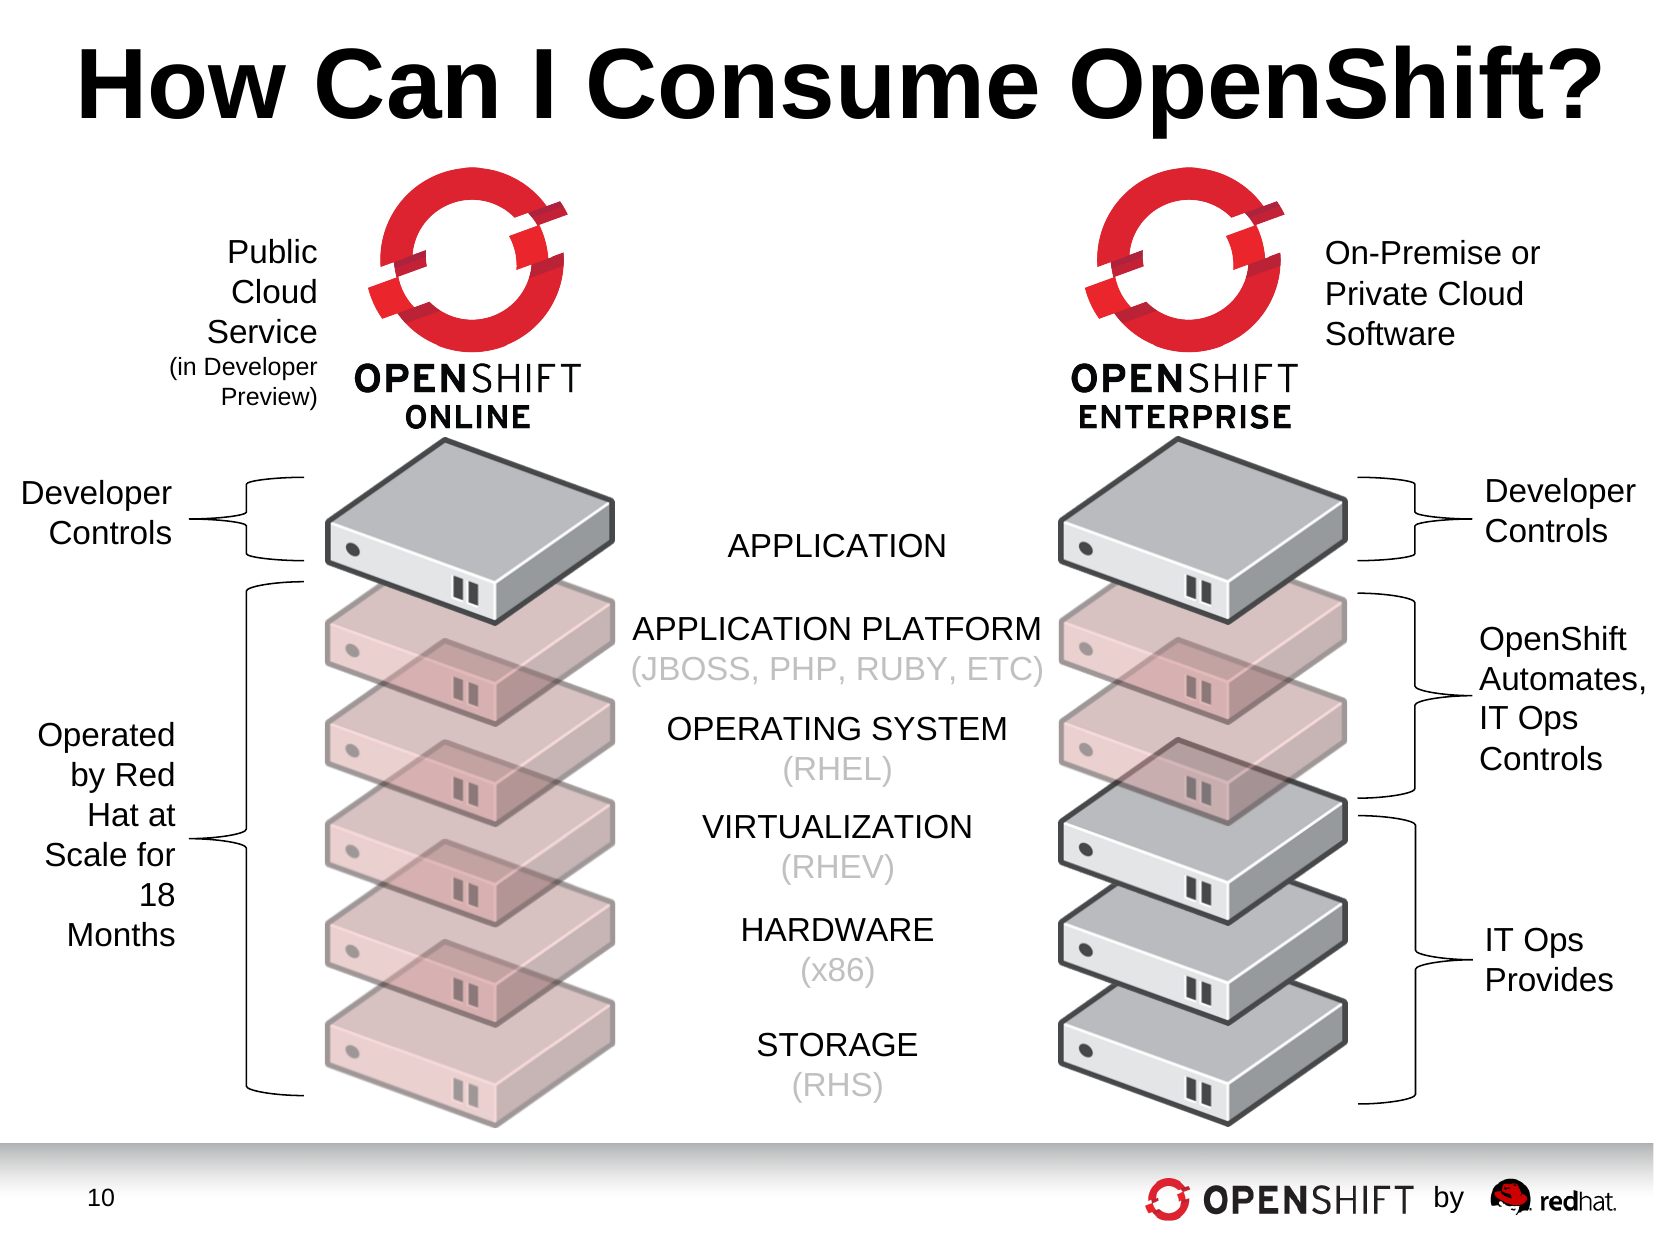

# How Can I Consume OpenShift?
On-Premise or Private Cloud
Software
Public Cloud Service
(in Developer Preview)
Developer Controls
Developer Controls
APPLICATION
APPLICATION PLATFORM
(JBOSS, PHP, RUBY, ETC)
OpenShift Automates, IT Ops Controls
OPERATING SYSTEM
(RHEL)
Operated by Red Hat at Scale for 18 Months
VIRTUALIZATION
(RHEV)
IT Ops Provides
HARDWARE
(x86)
STORAGE
(RHS)